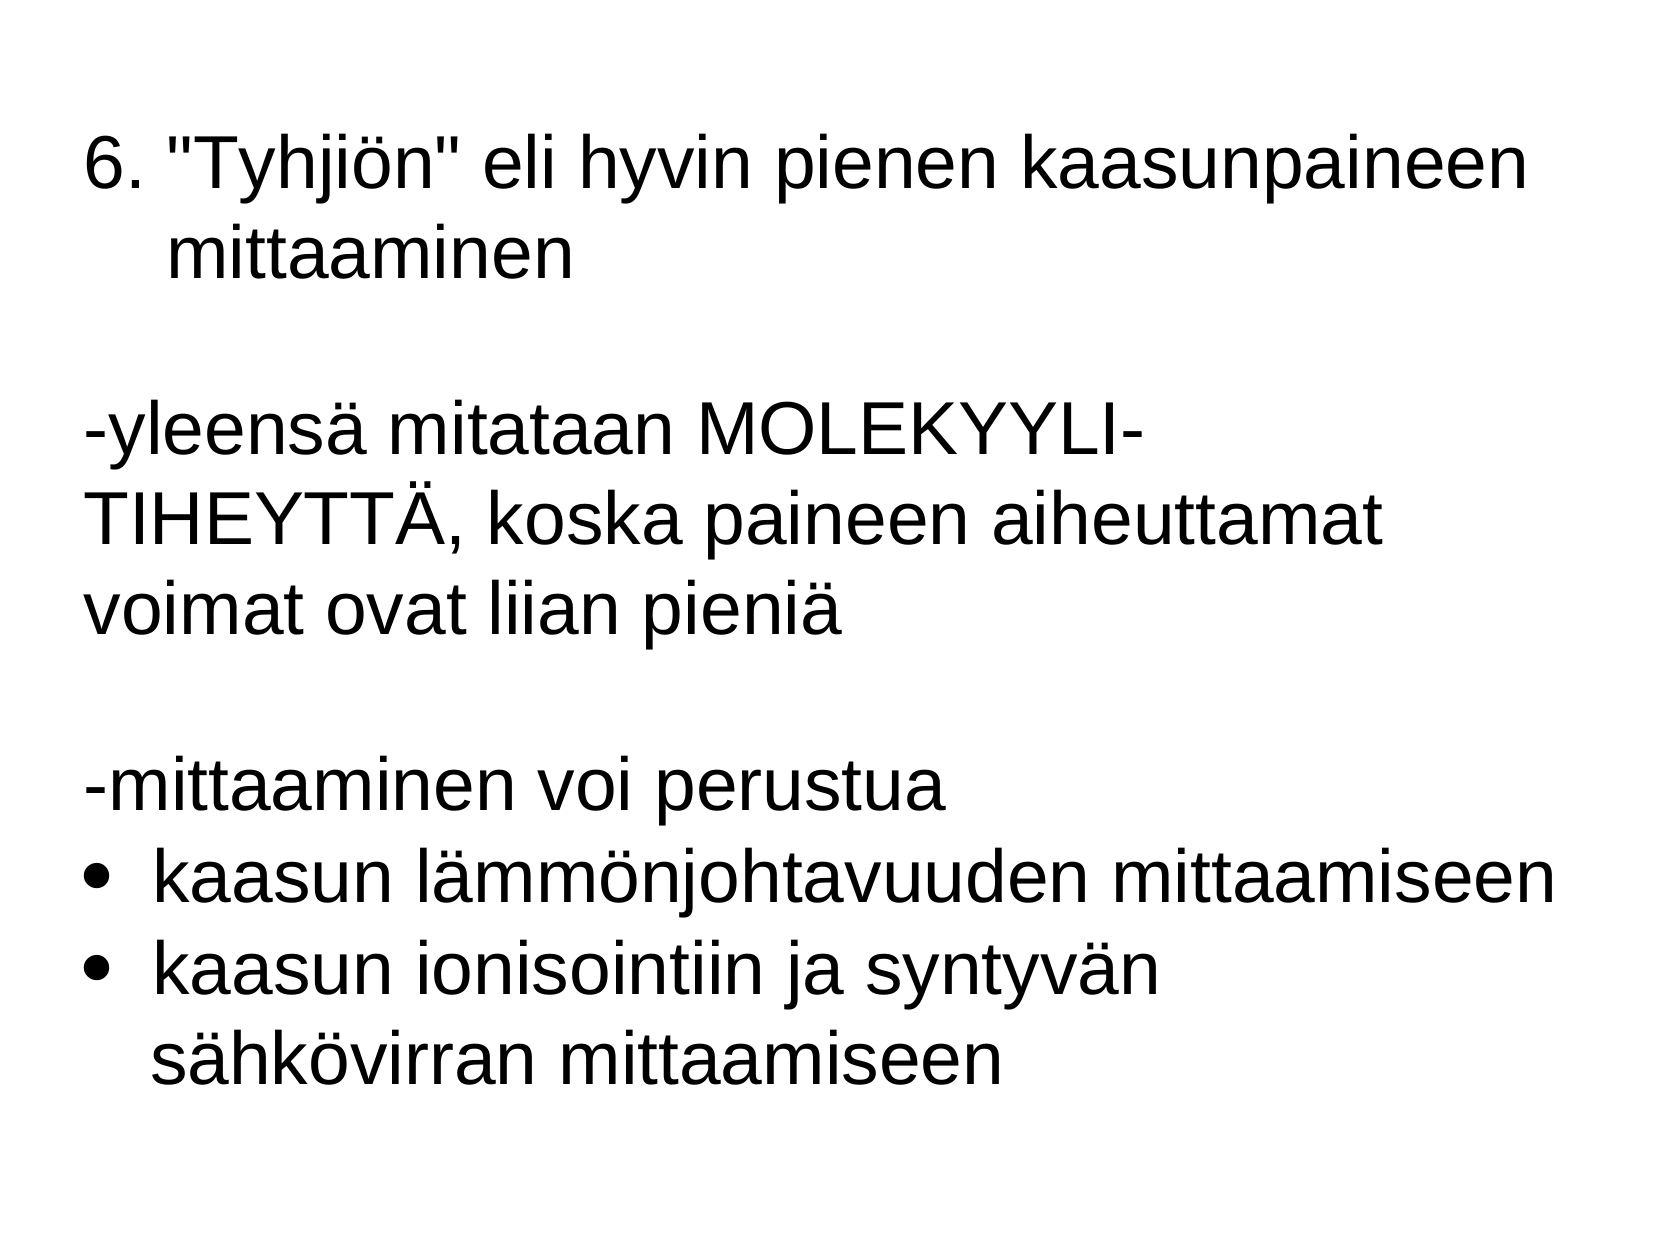

6. "Tyhjiön" eli hyvin pienen kaasunpaineen
 mittaaminen
-yleensä mitataan MOLEKYYLI- TIHEYTTÄ, koska paineen aiheuttamat voimat ovat liian pieniä
-mittaaminen voi perustua
kaasun lämmönjohtavuuden mittaamiseen
kaasun ionisointiin ja syntyvän sähkövirran mittaamiseen